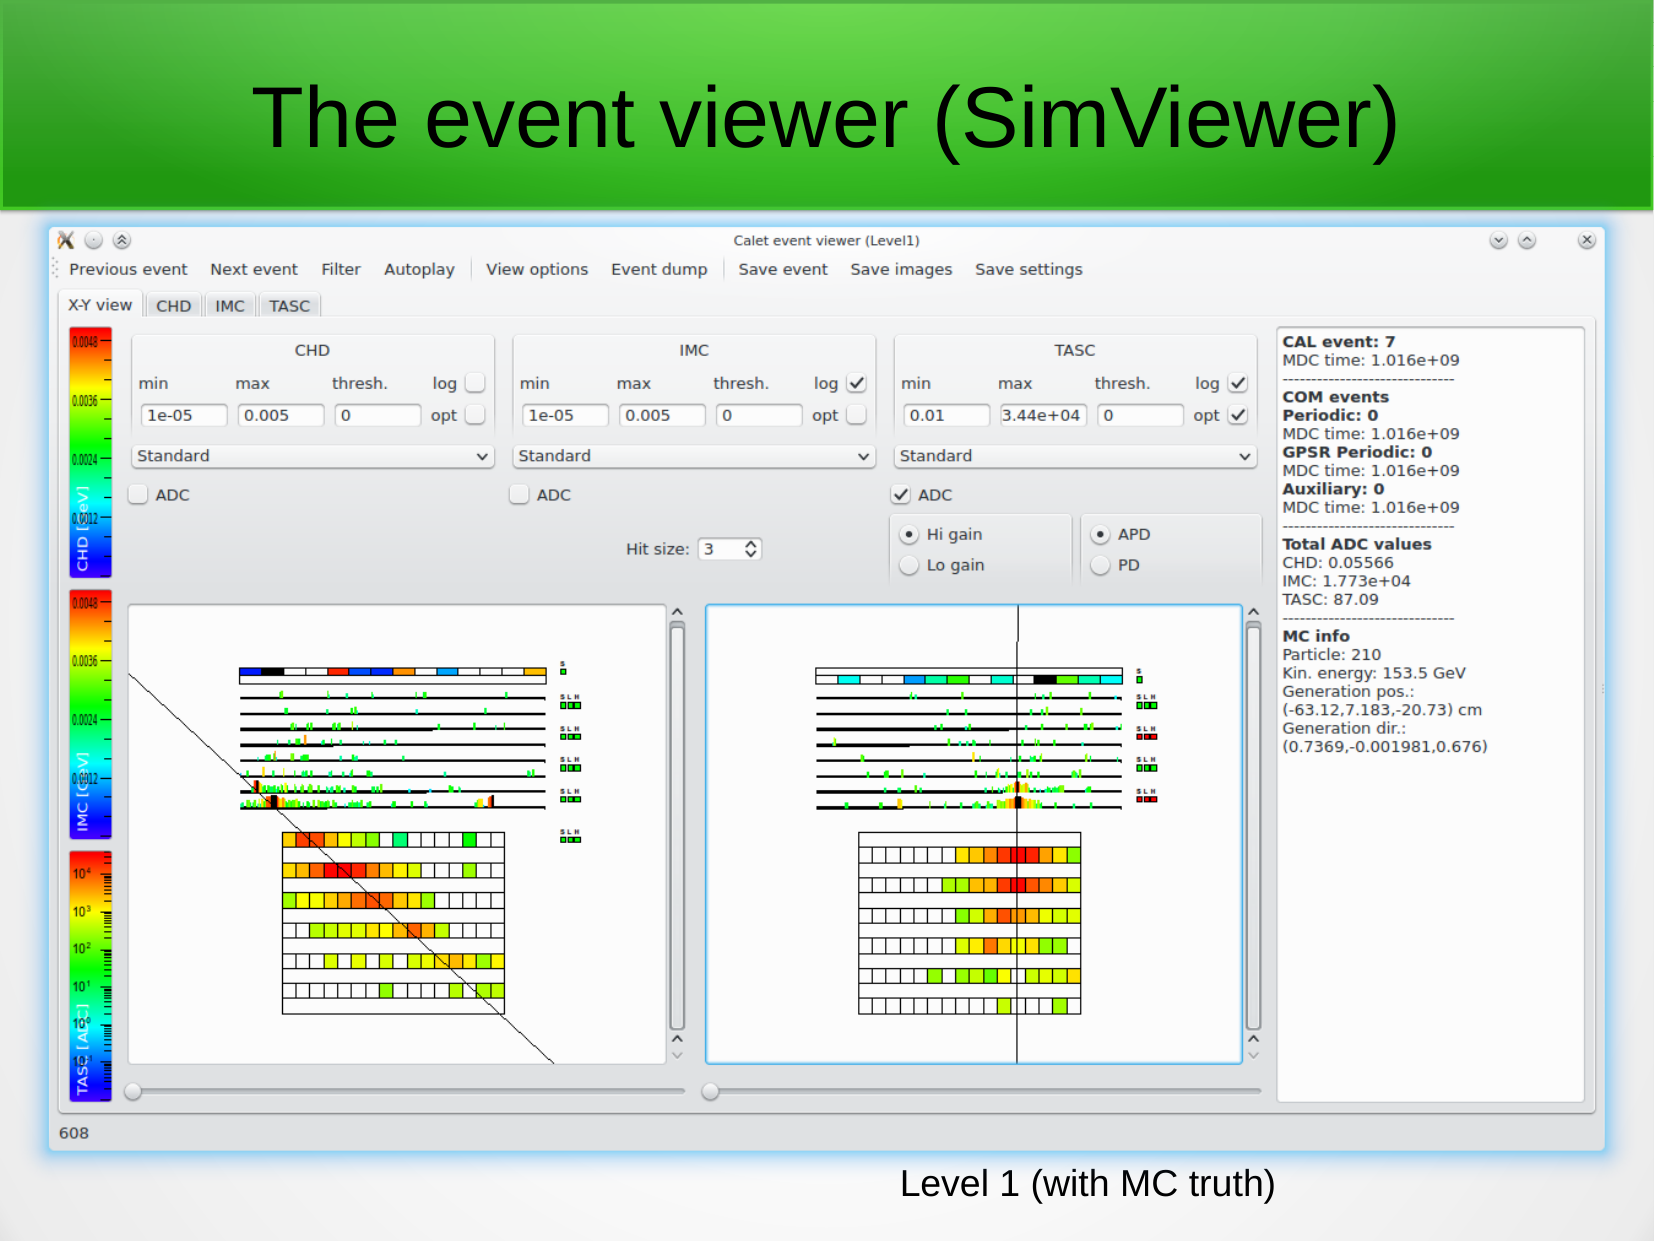

# The event viewer (SimViewer)
Level 1 (with MC truth)